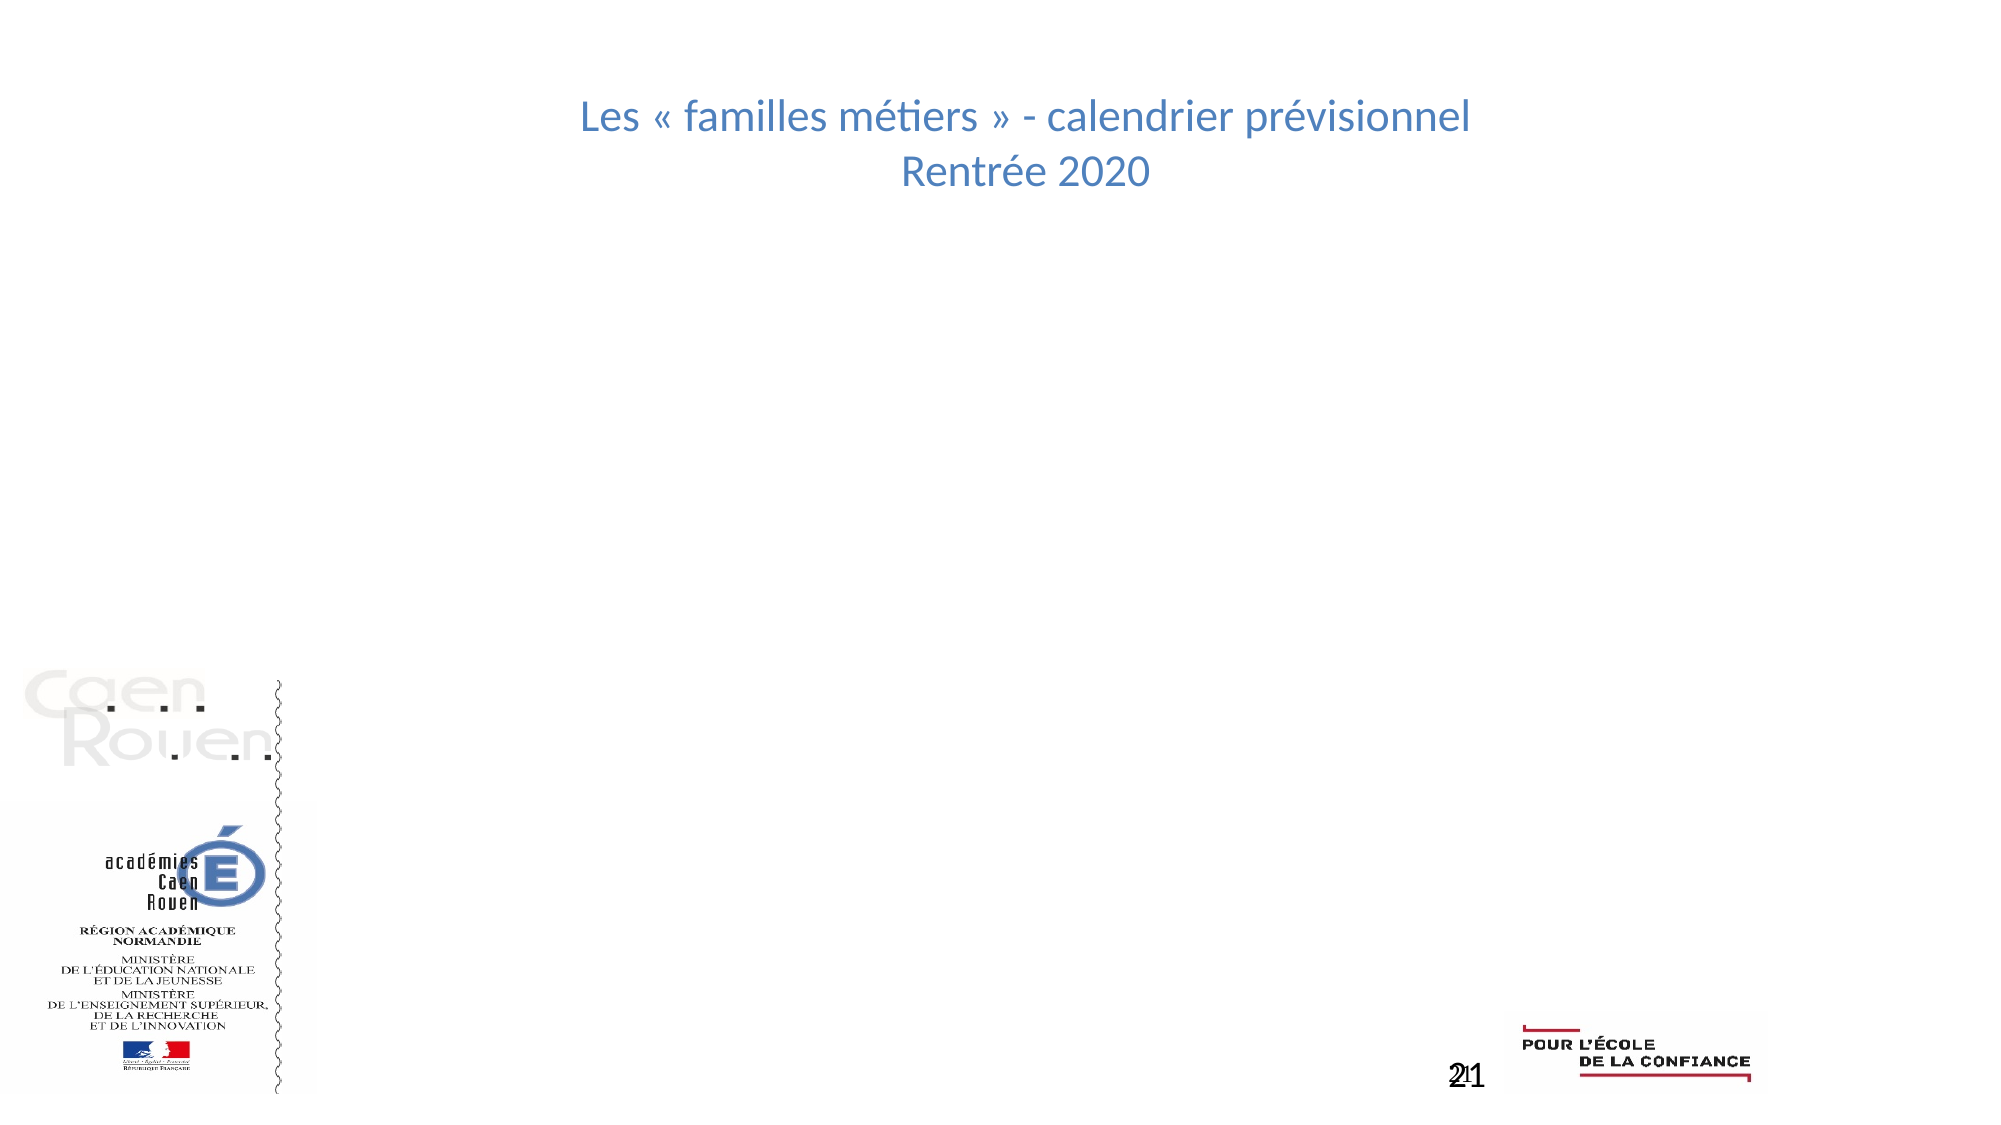

# Les « familles métiers » - calendrier prévisionnel Rentrée 2020
Façonnage de produits imprimés, routage
Réalisation de produits imprimés et plurimédia options A et B
Technicien d’études du bâtiment options A et B
Technicien géomètre-topographe
Aéronautique option Système
Métiers de l’aéronautique
Métiers des industries graphiques et de la communication
Métiers des études et de la modélisation numérique du bâtiment
Aéronautique option Avionique
Aviation générale
Aéronautique option Structure
Esthétique cosmétique parfumerie
Boucher-charcutier-traiteur
Cuisine
Boulanger-pâtissier
Poissonnier-écailler-traiteur
Coiffure
Commercialisation et services en restauration
Métiers de la beauté et du bien-être
Métiers de l’hôtellerie-restauration
Métiers de l’alimentation